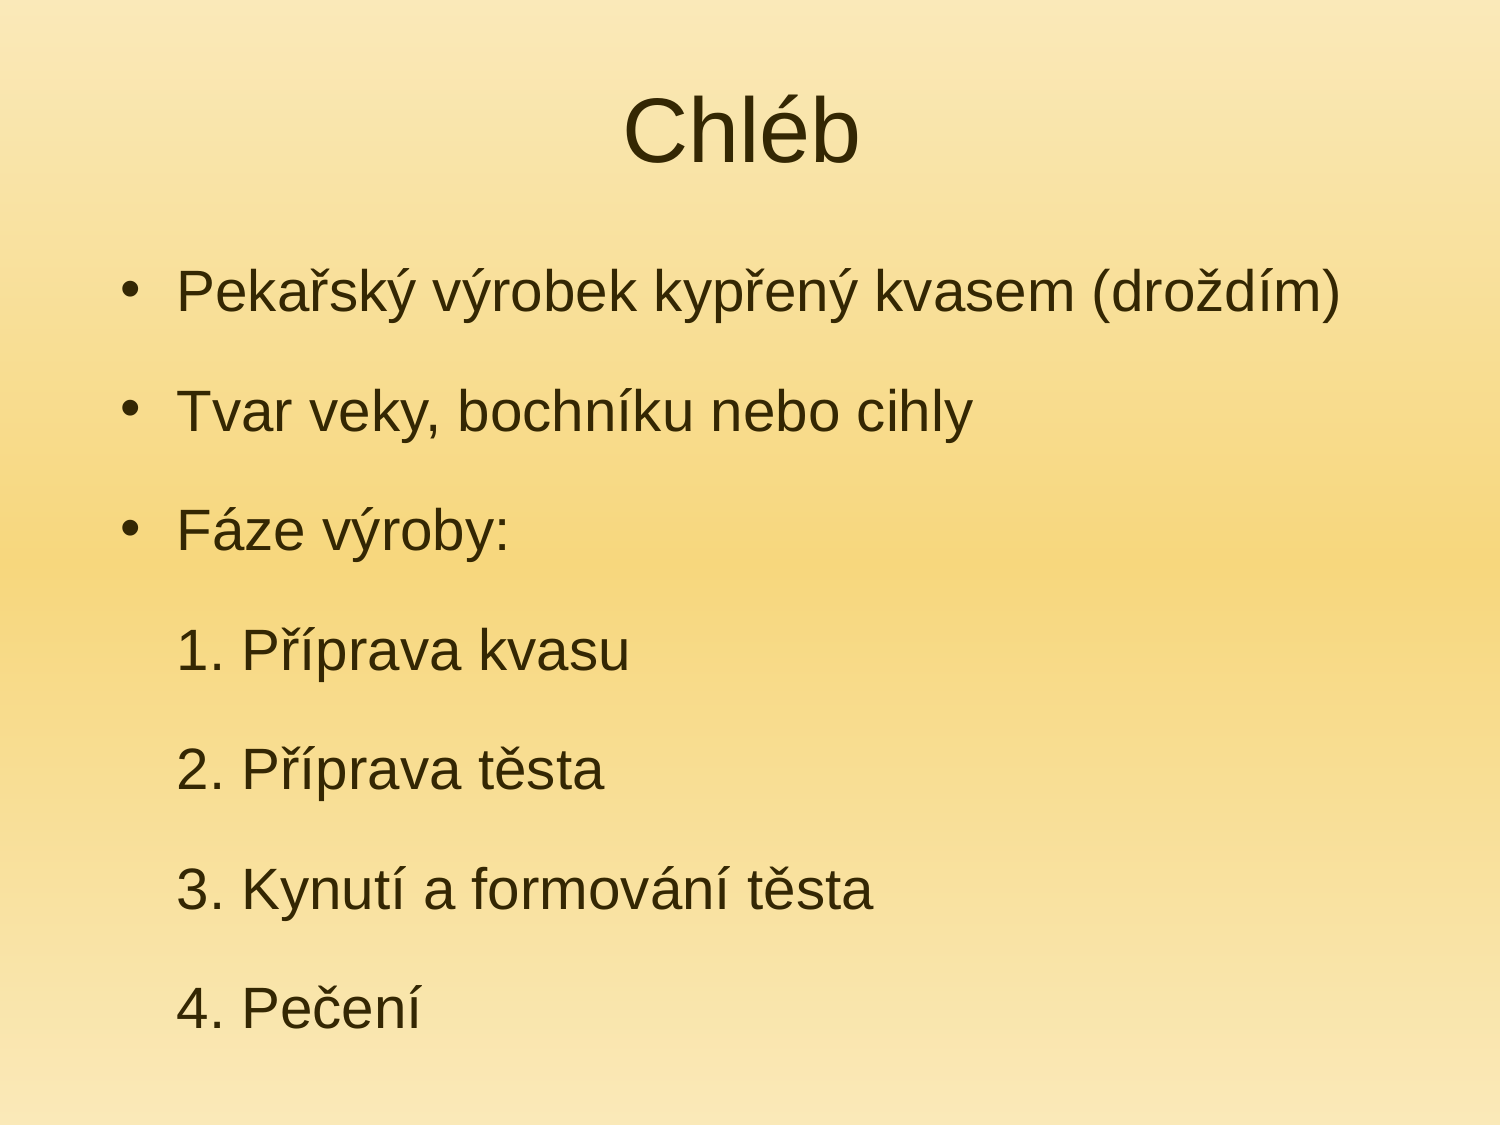

# Chléb
Pekařský výrobek kypřený kvasem (droždím)
Tvar veky, bochníku nebo cihly
Fáze výroby:
	1. Příprava kvasu
	2. Příprava těsta
	3. Kynutí a formování těsta
	4. Pečení